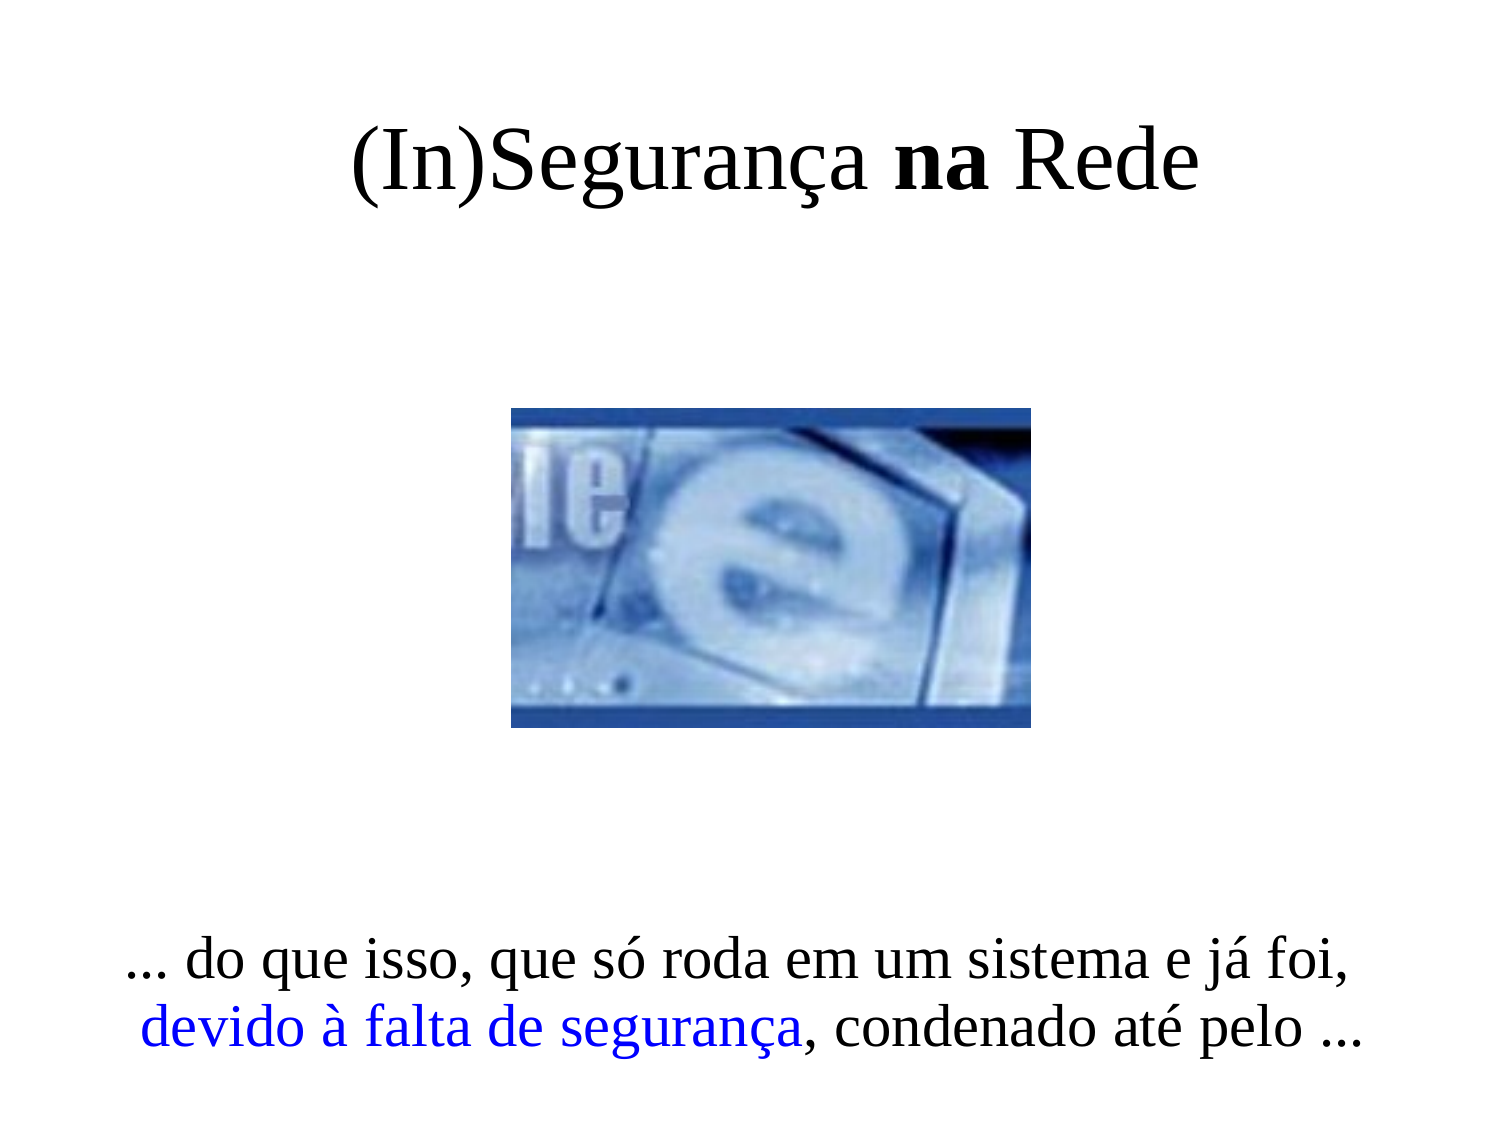

# (In)Segurança na Rede
... do que isso, que só roda em um sistema e já foi,
 devido à falta de segurança, condenado até pelo ...